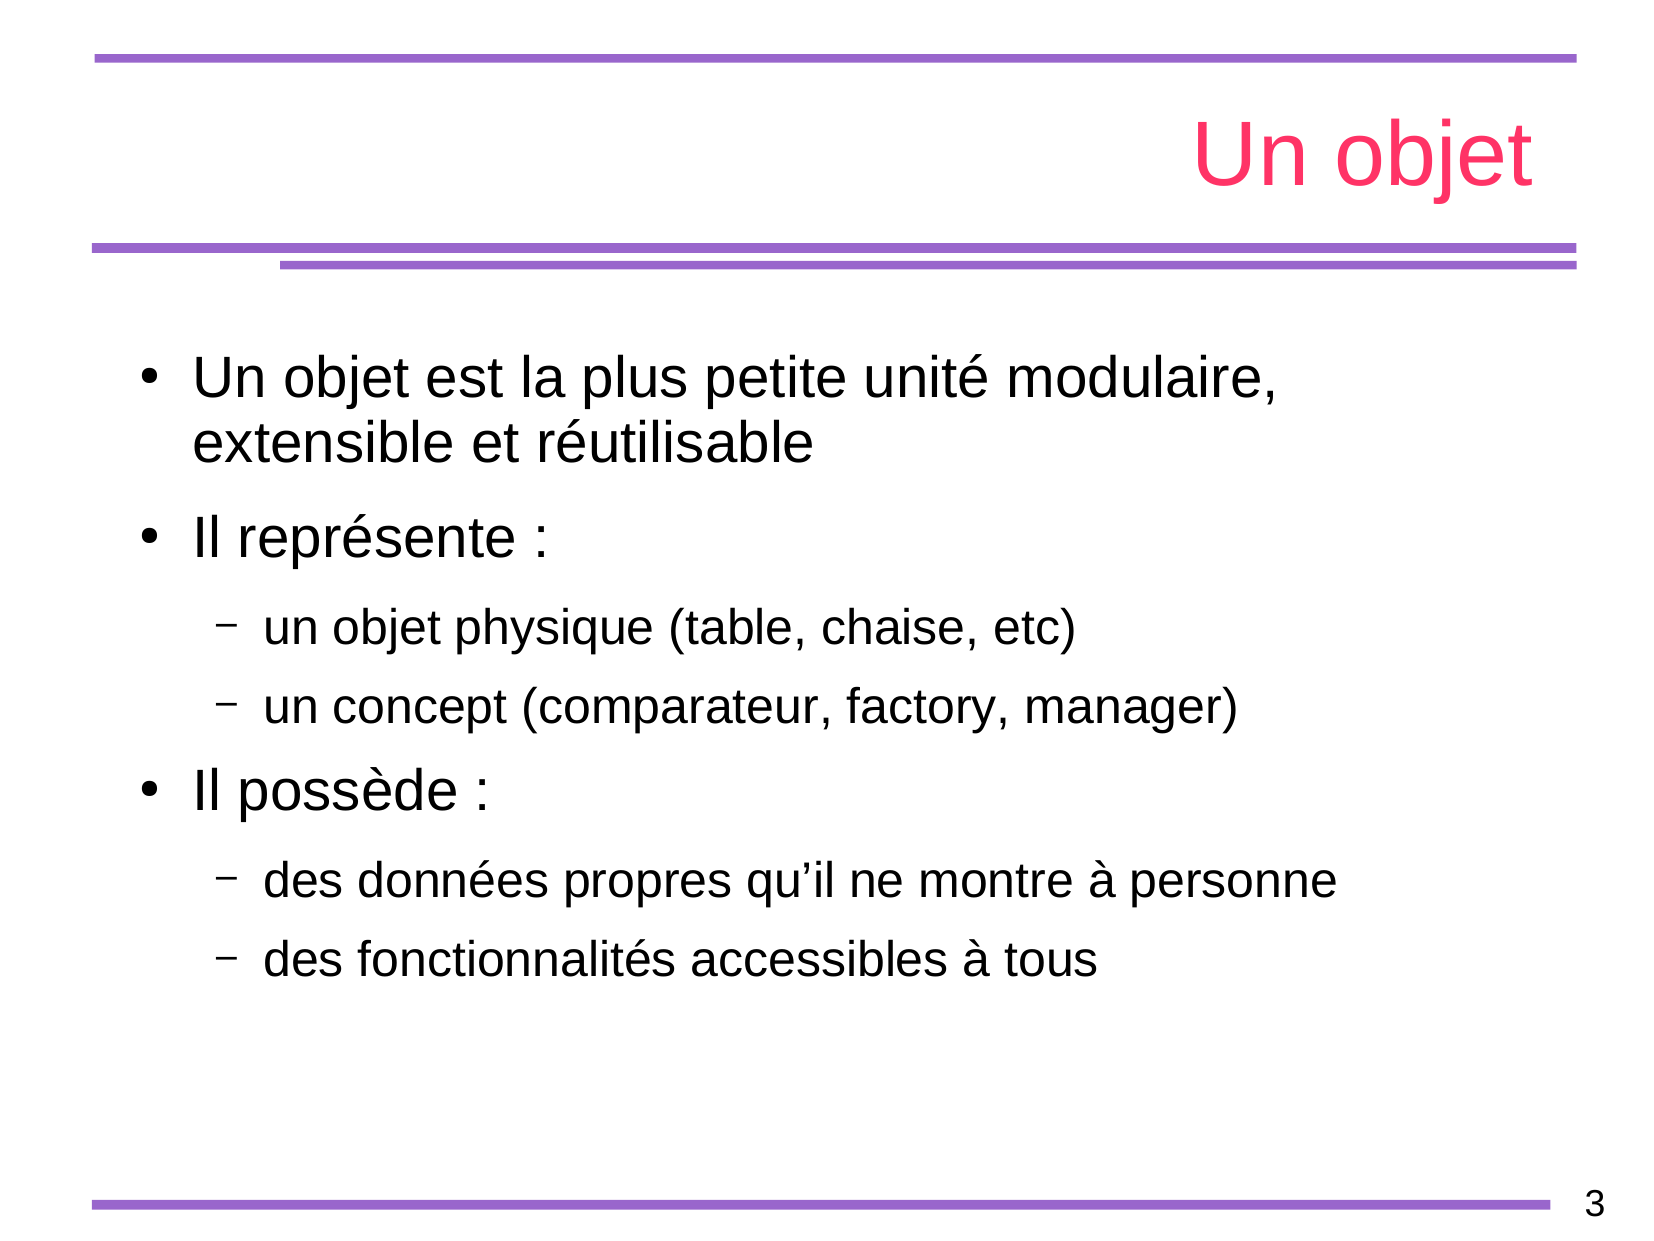

# Un objet
Un objet est la plus petite unité modulaire, extensible et réutilisable
Il représente :
un objet physique (table, chaise, etc)
un concept (comparateur, factory, manager)
Il possède :
des données propres qu’il ne montre à personne
des fonctionnalités accessibles à tous